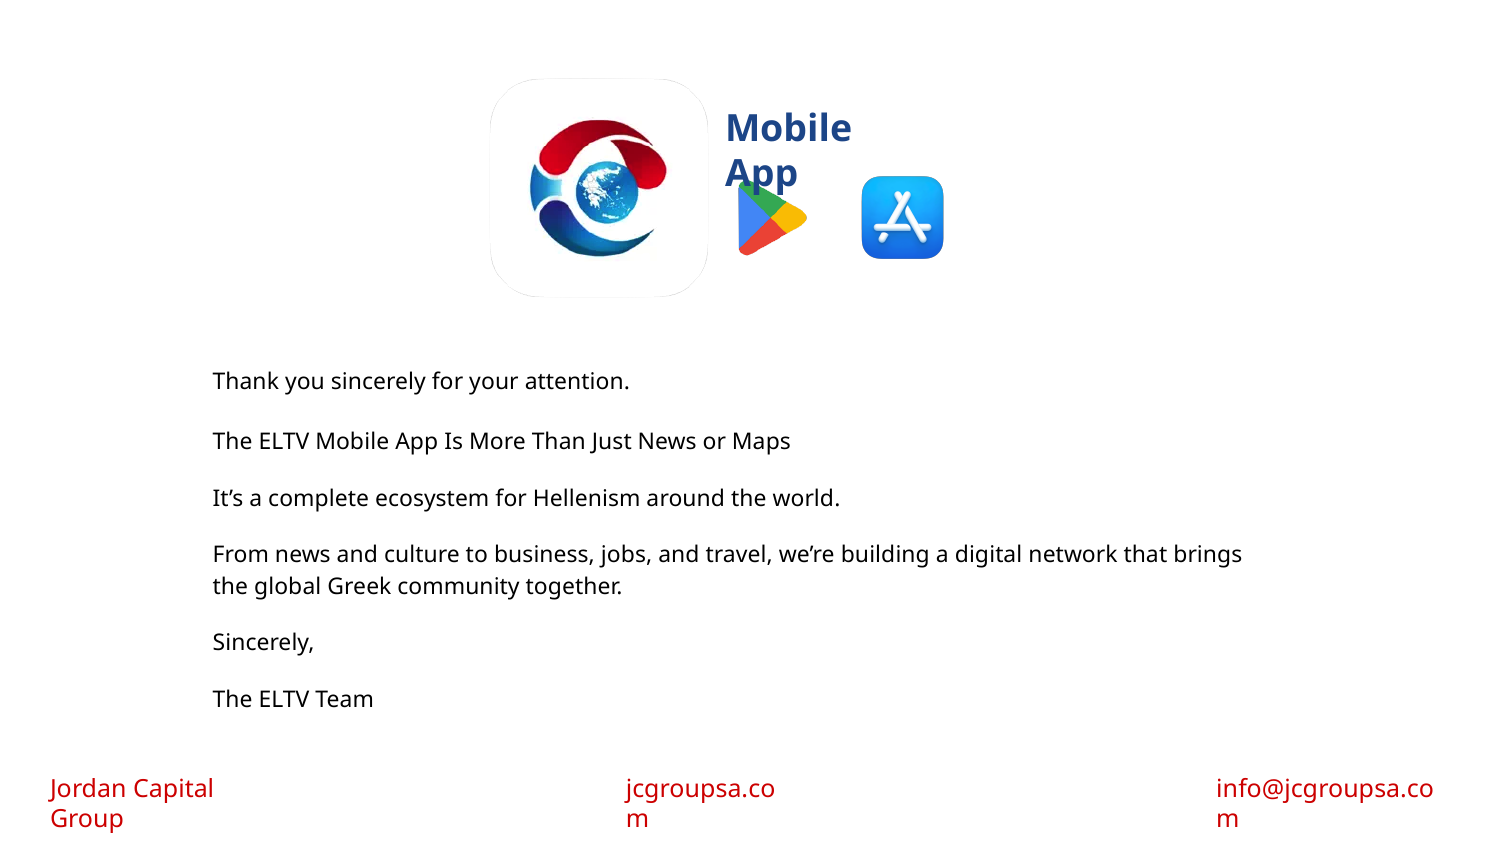

Mobile App
Thank you sincerely for your attention.
The ELTV Mobile App Is More Than Just News or Maps
It’s a complete ecosystem for Hellenism around the world.
From news and culture to business, jobs, and travel, we’re building a digital network that brings the global Greek community together.
Sincerely,
The ELTV Team
Jordan Capital Group
jcgroupsa.com
info@jcgroupsa.com